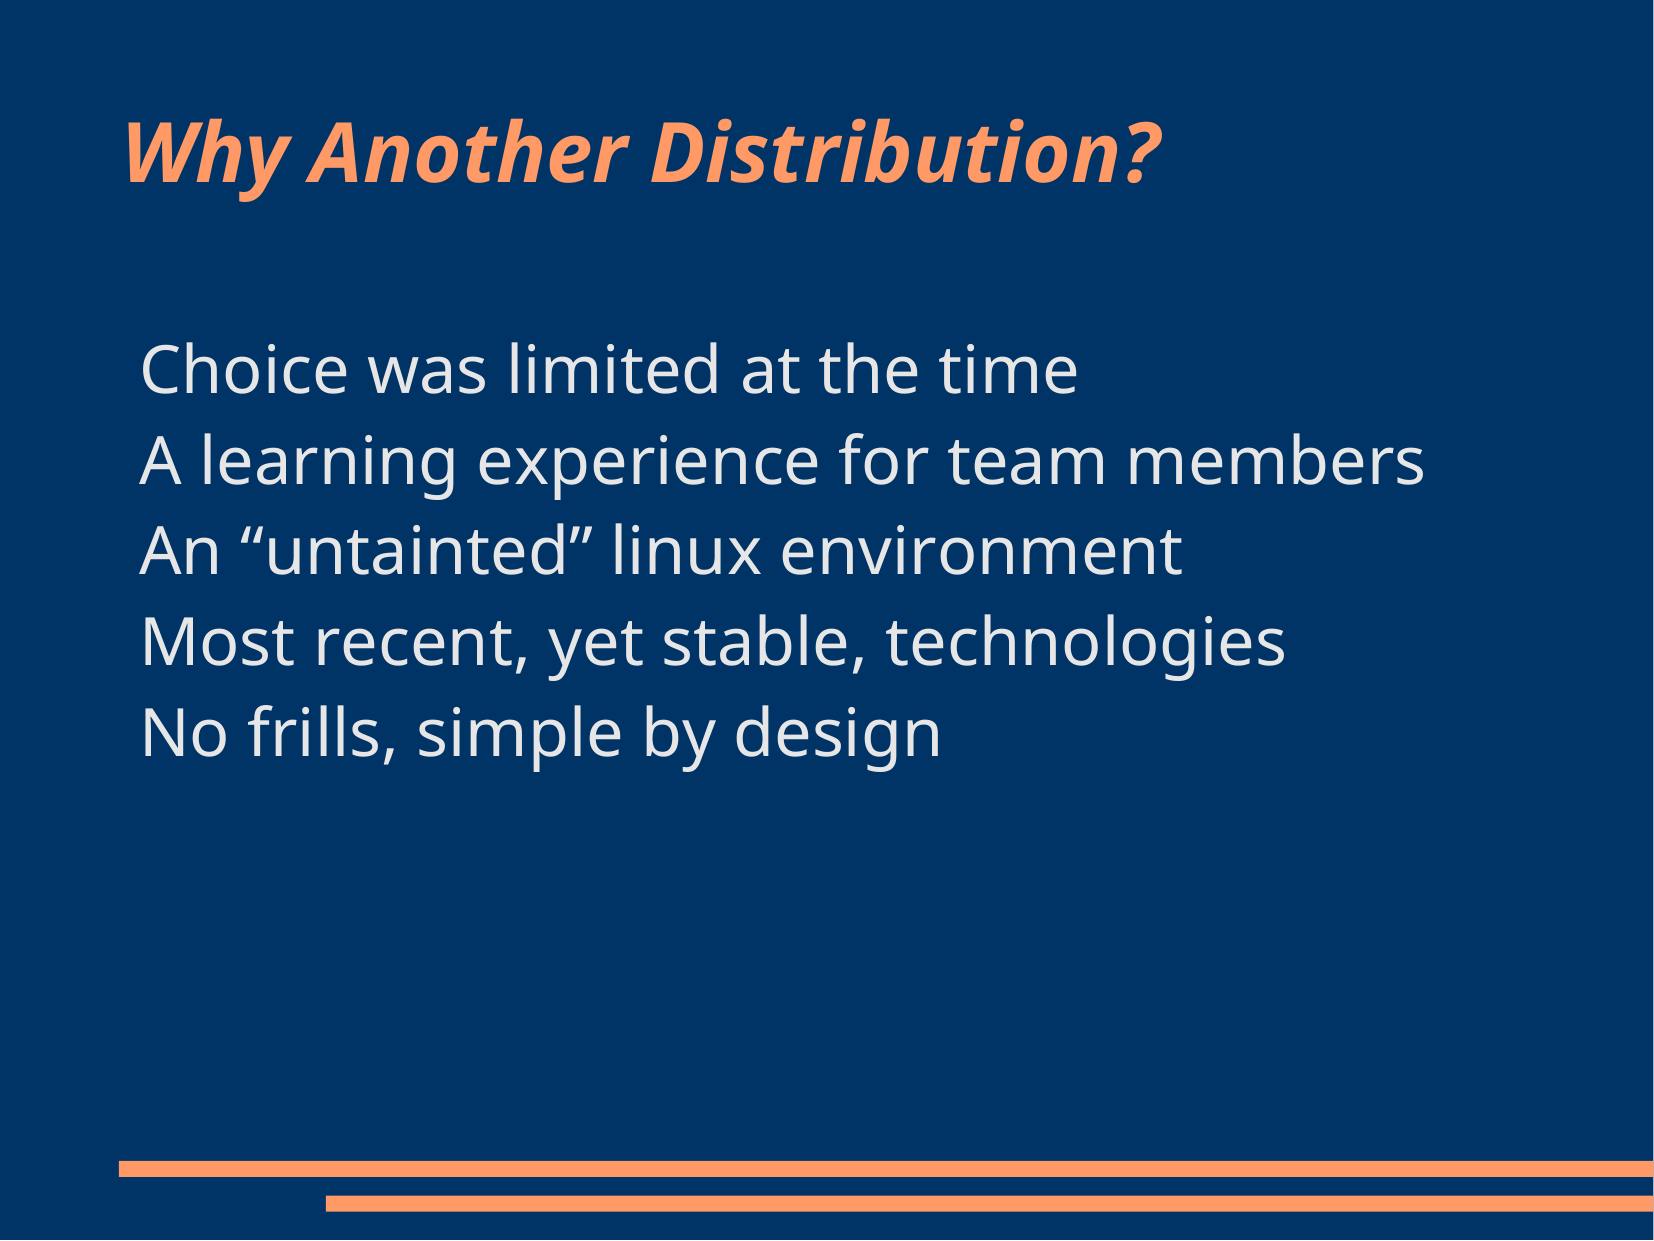

# Why Another Distribution?
Choice was limited at the time
A learning experience for team members
An “untainted” linux environment
Most recent, yet stable, technologies
No frills, simple by design